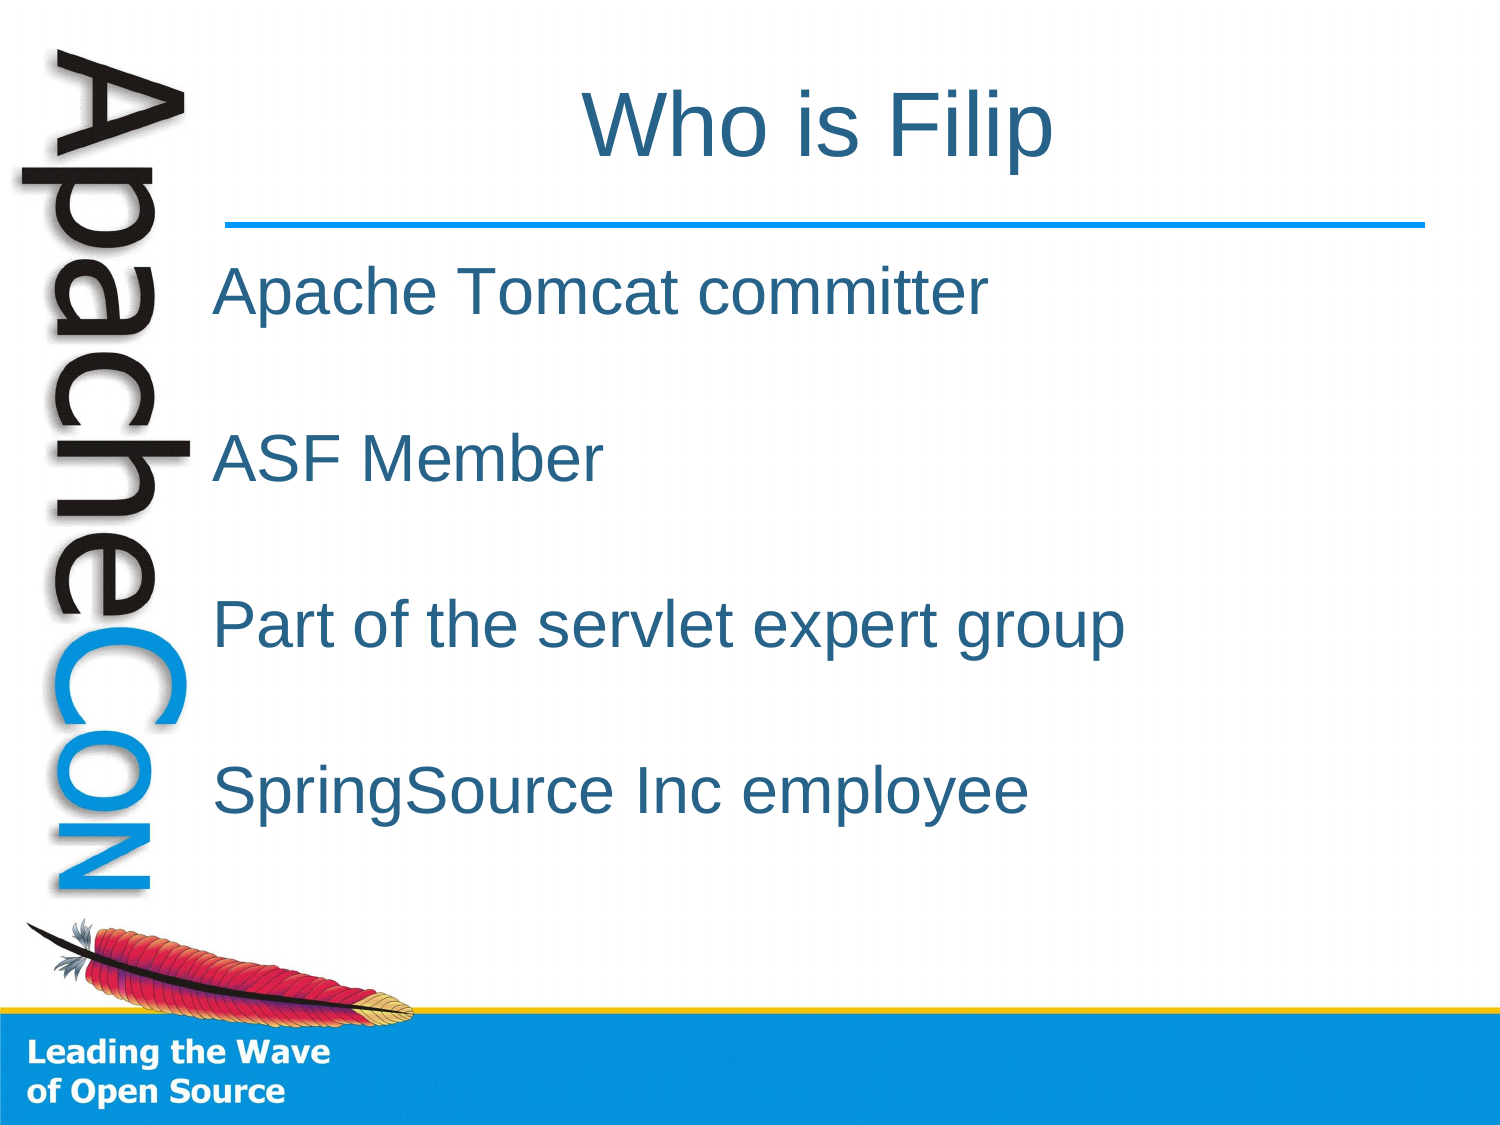

# Who is Filip
Apache Tomcat committer
ASF Member
Part of the servlet expert group
SpringSource Inc employee